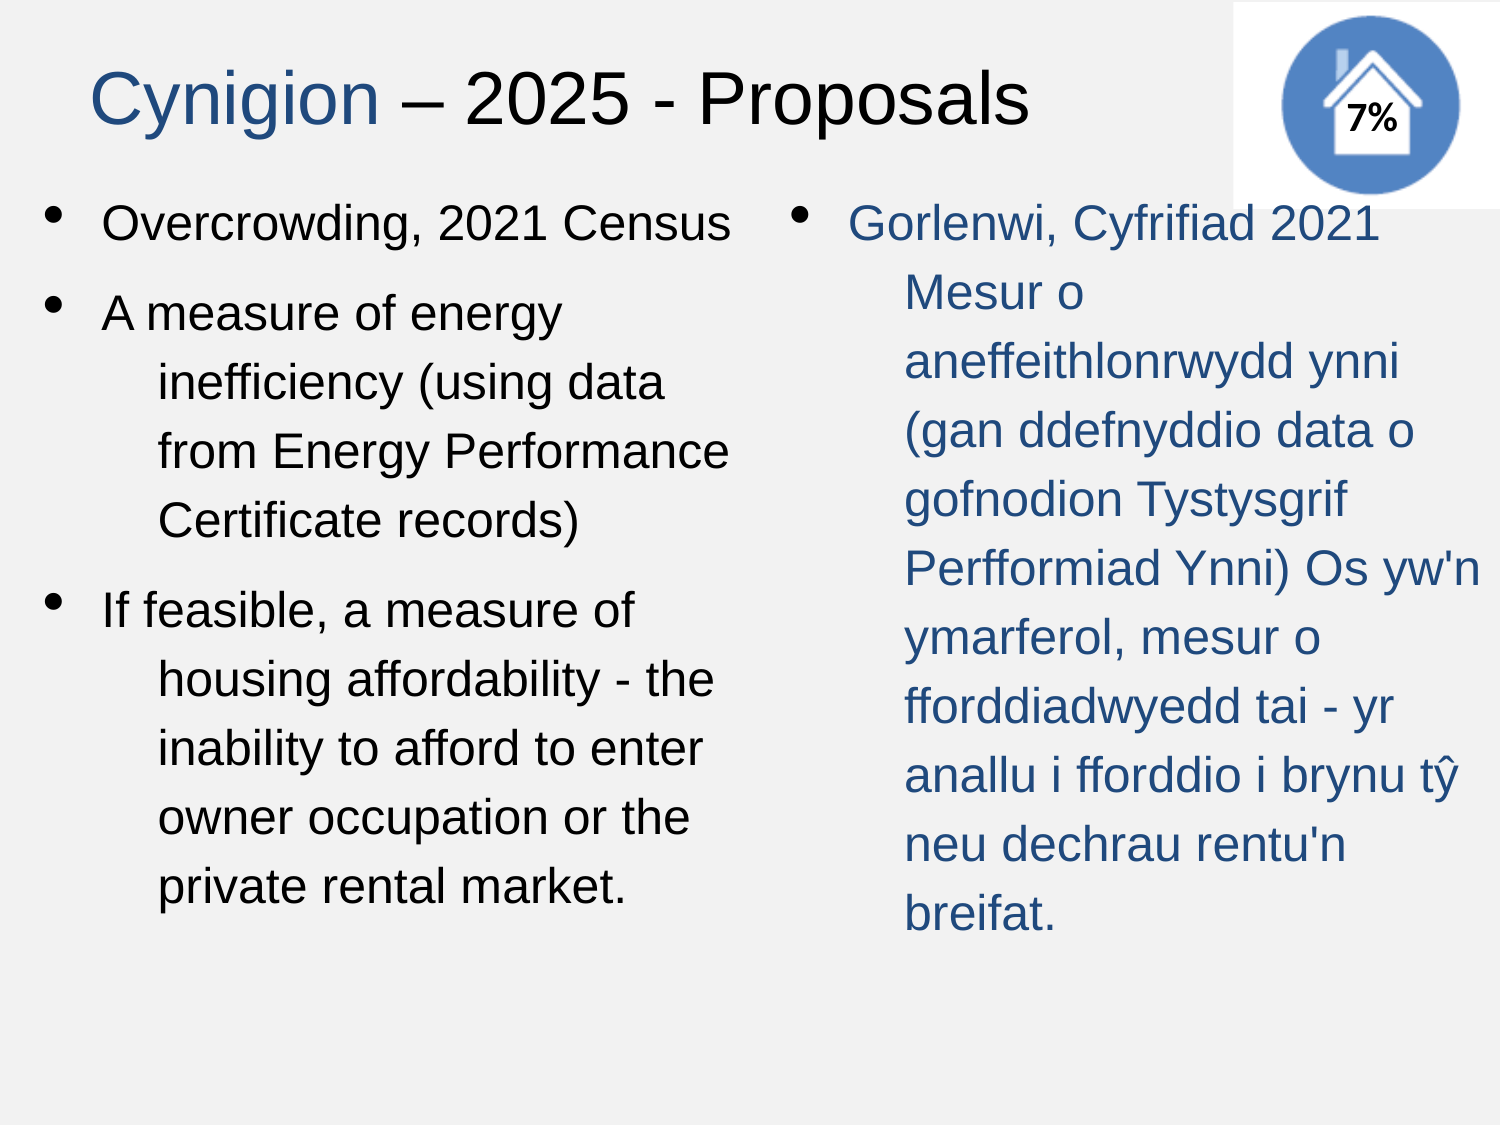

7%
Cynigion – 2025 - Proposals
Overcrowding, 2021 Census
A measure of energy inefficiency (using data from Energy Performance Certificate records)
If feasible, a measure of housing affordability - the inability to afford to enter owner occupation or the private rental market.
Gorlenwi, Cyfrifiad 2021 Mesur o aneffeithlonrwydd ynni (gan ddefnyddio data o gofnodion Tystysgrif Perfformiad Ynni) Os yw'n ymarferol, mesur o fforddiadwyedd tai - yr anallu i fforddio i brynu tŷ neu dechrau rentu'n breifat.